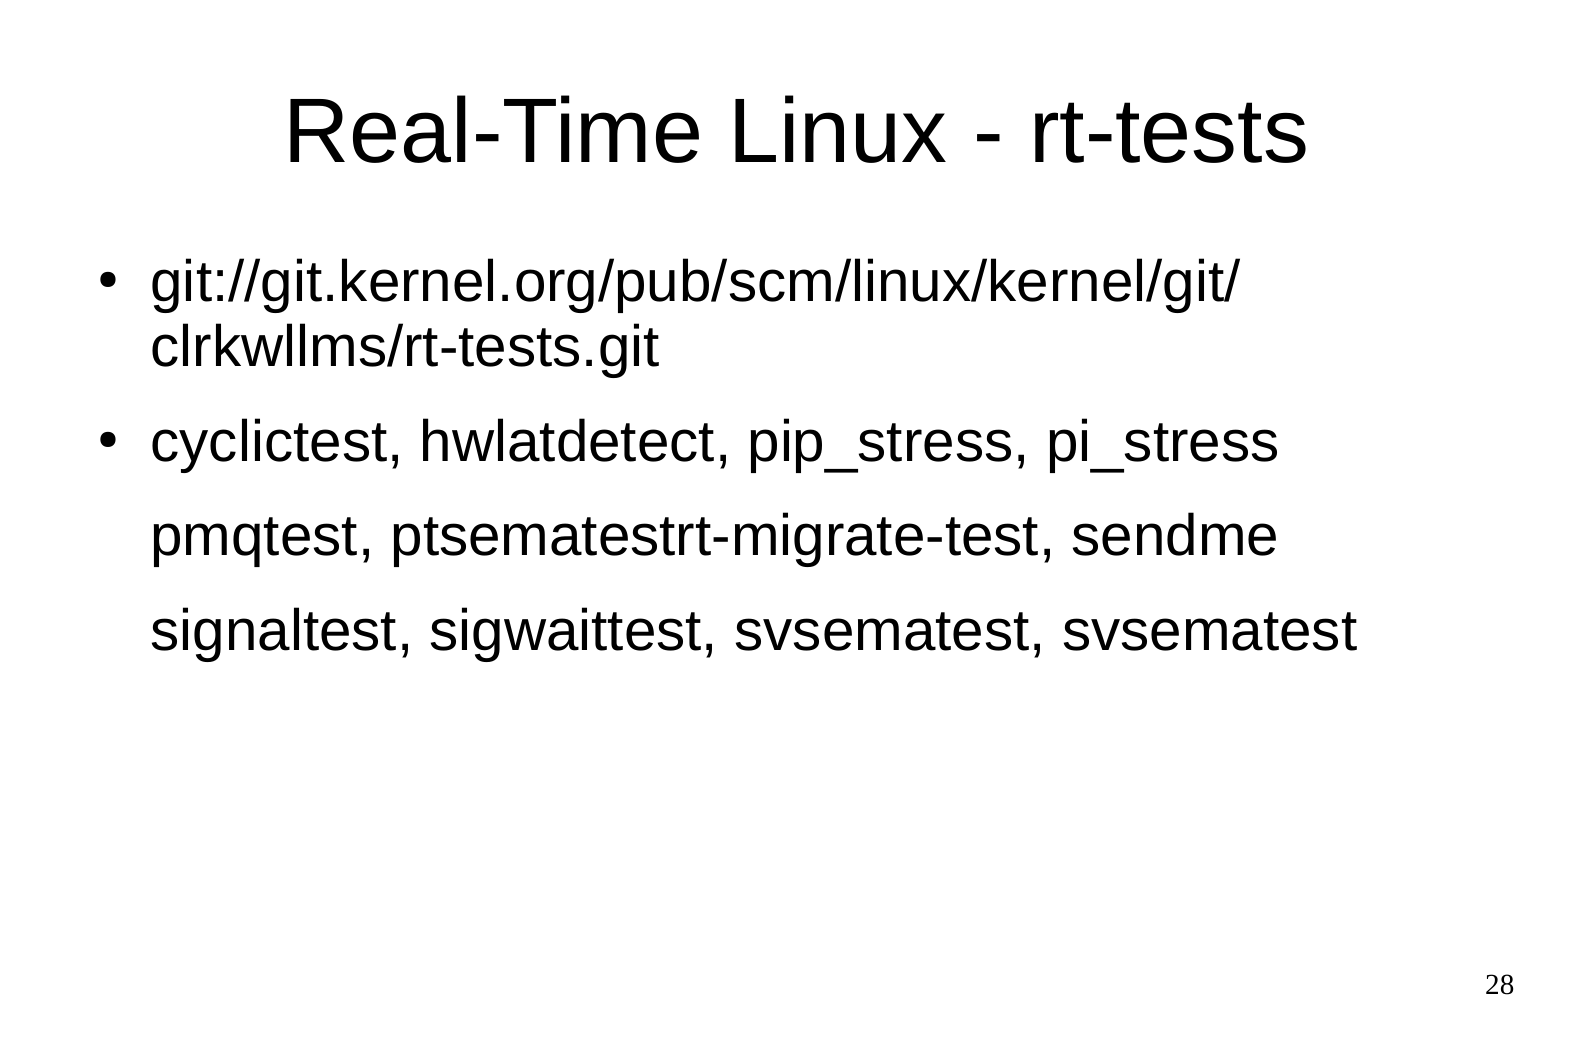

# Real-Time Linux - rt-tests
git://git.kernel.org/pub/scm/linux/kernel/git/clrkwllms/rt-tests.git
cyclictest, hwlatdetect, pip_stress, pi_stress
pmqtest, ptsematestrt-migrate-test, sendme
signaltest, sigwaittest, svsematest, svsematest
28